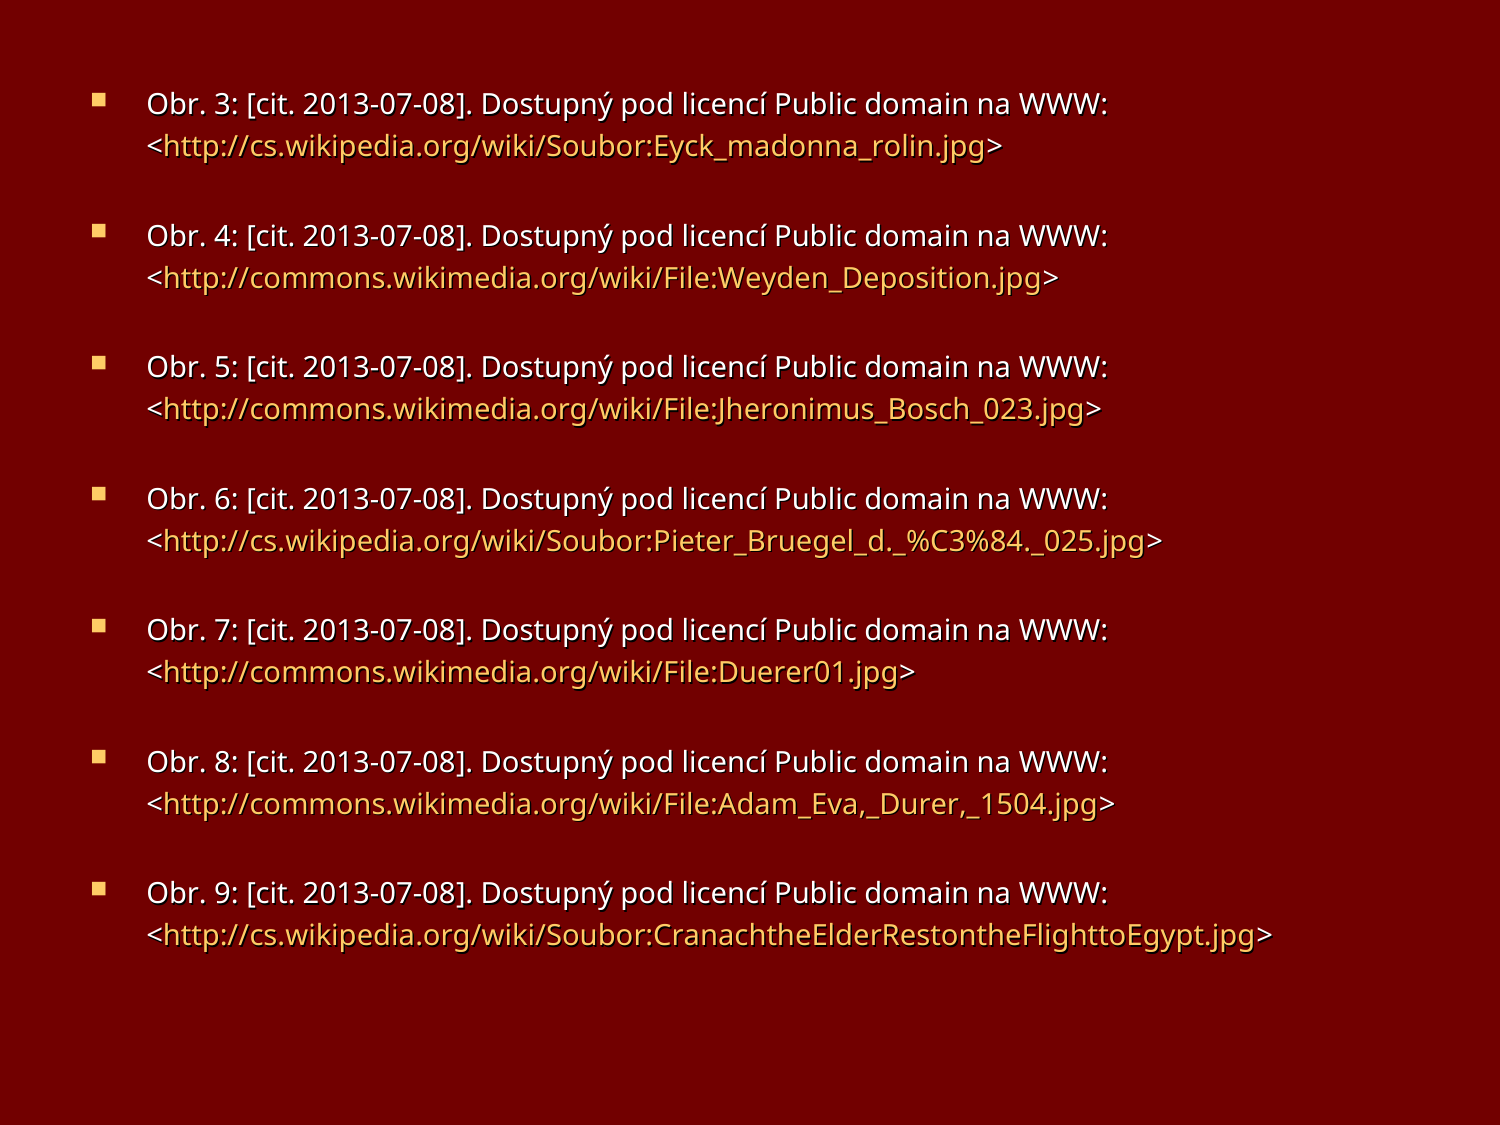

#
Obr. 3: [cit. 2013-07-08]. Dostupný pod licencí Public domain na WWW:
	<http://cs.wikipedia.org/wiki/Soubor:Eyck_madonna_rolin.jpg>
Obr. 4: [cit. 2013-07-08]. Dostupný pod licencí Public domain na WWW:
	<http://commons.wikimedia.org/wiki/File:Weyden_Deposition.jpg>
Obr. 5: [cit. 2013-07-08]. Dostupný pod licencí Public domain na WWW:
	<http://commons.wikimedia.org/wiki/File:Jheronimus_Bosch_023.jpg>
Obr. 6: [cit. 2013-07-08]. Dostupný pod licencí Public domain na WWW:
	<http://cs.wikipedia.org/wiki/Soubor:Pieter_Bruegel_d._%C3%84._025.jpg>
Obr. 7: [cit. 2013-07-08]. Dostupný pod licencí Public domain na WWW:
	<http://commons.wikimedia.org/wiki/File:Duerer01.jpg>
Obr. 8: [cit. 2013-07-08]. Dostupný pod licencí Public domain na WWW:
	<http://commons.wikimedia.org/wiki/File:Adam_Eva,_Durer,_1504.jpg>
Obr. 9: [cit. 2013-07-08]. Dostupný pod licencí Public domain na WWW:
	<http://cs.wikipedia.org/wiki/Soubor:CranachtheElderRestontheFlighttoEgypt.jpg>